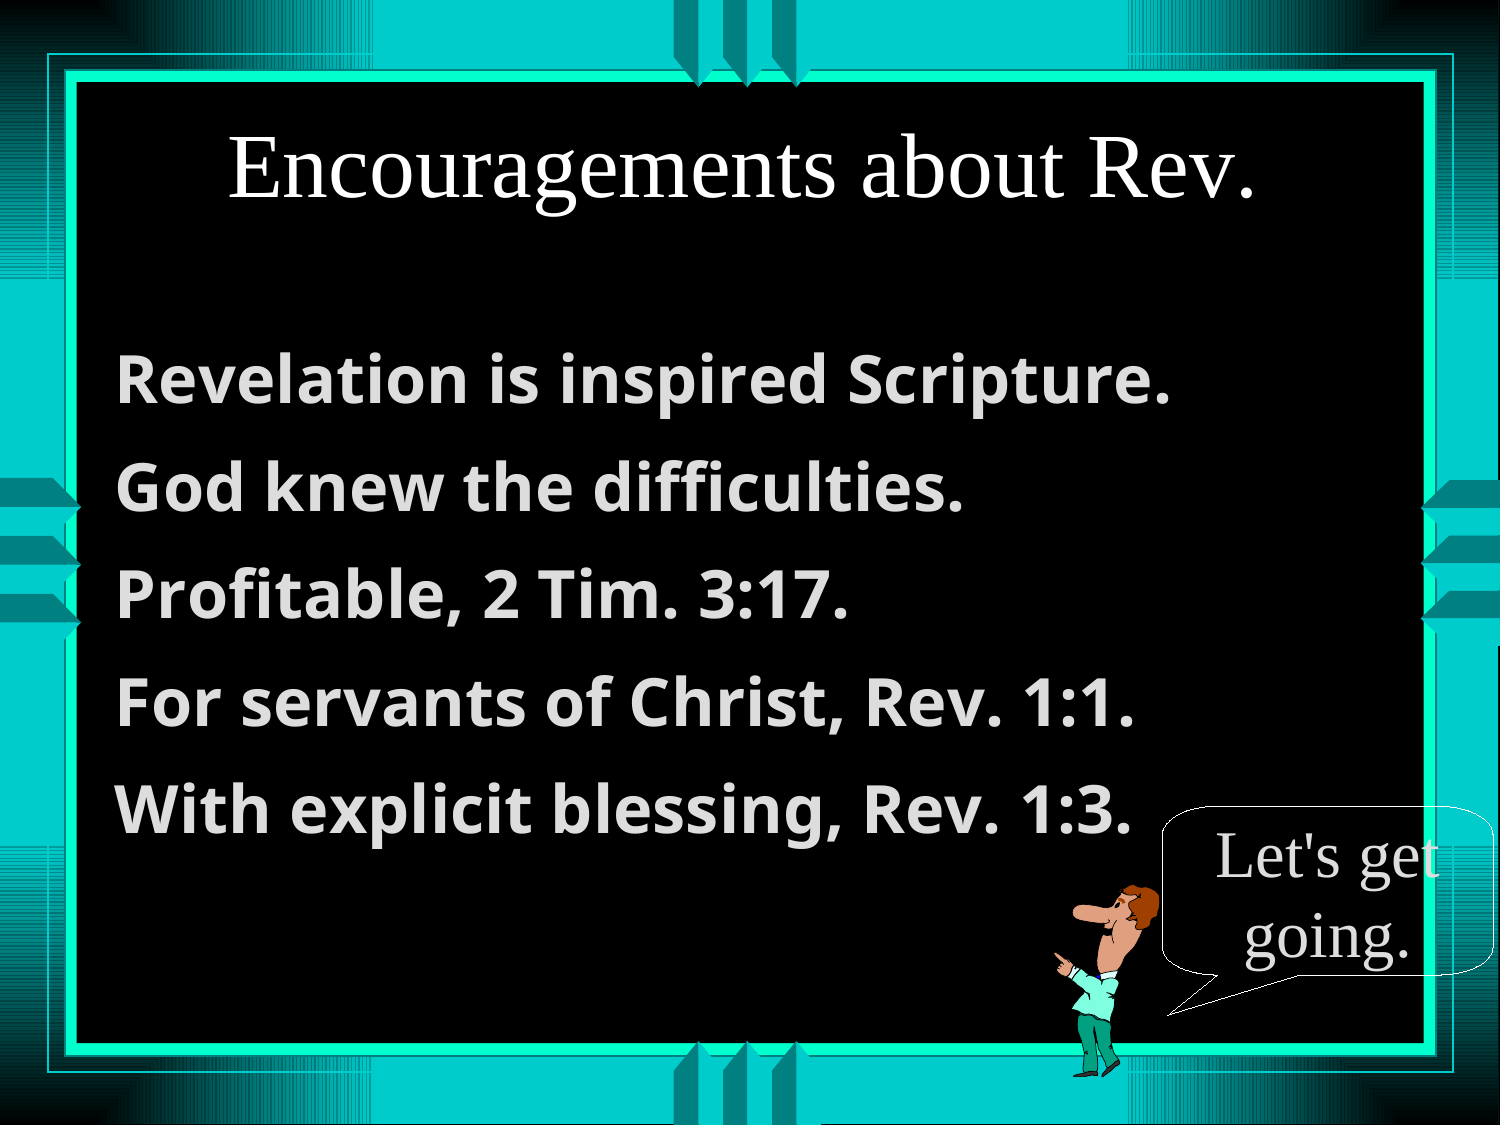

# Encouragements about Rev.
Revelation is inspired Scripture.
God knew the difficulties.
Profitable, 2 Tim. 3:17.
For servants of Christ, Rev. 1:1.
With explicit blessing, Rev. 1:3.
Let's get
going.